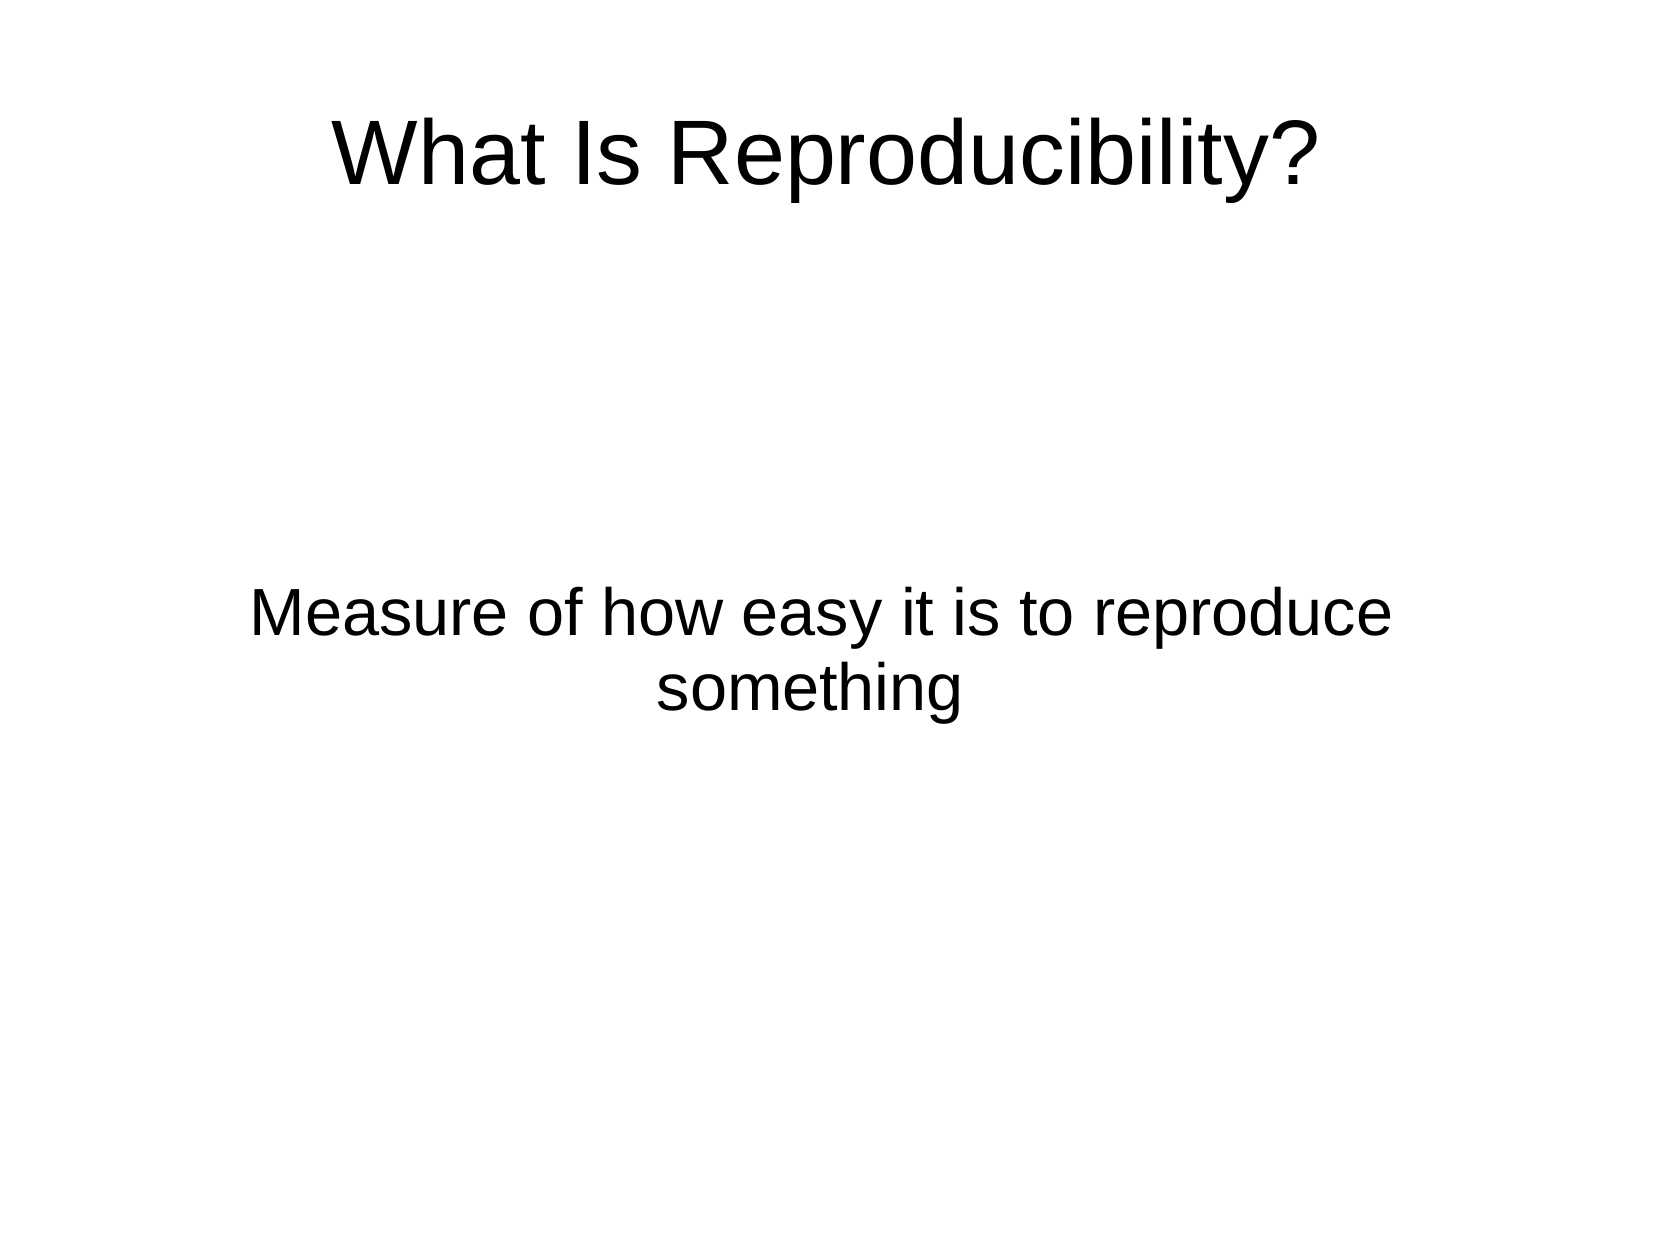

# What Is Reproducibility?
Measure of how easy it is to reproduce something